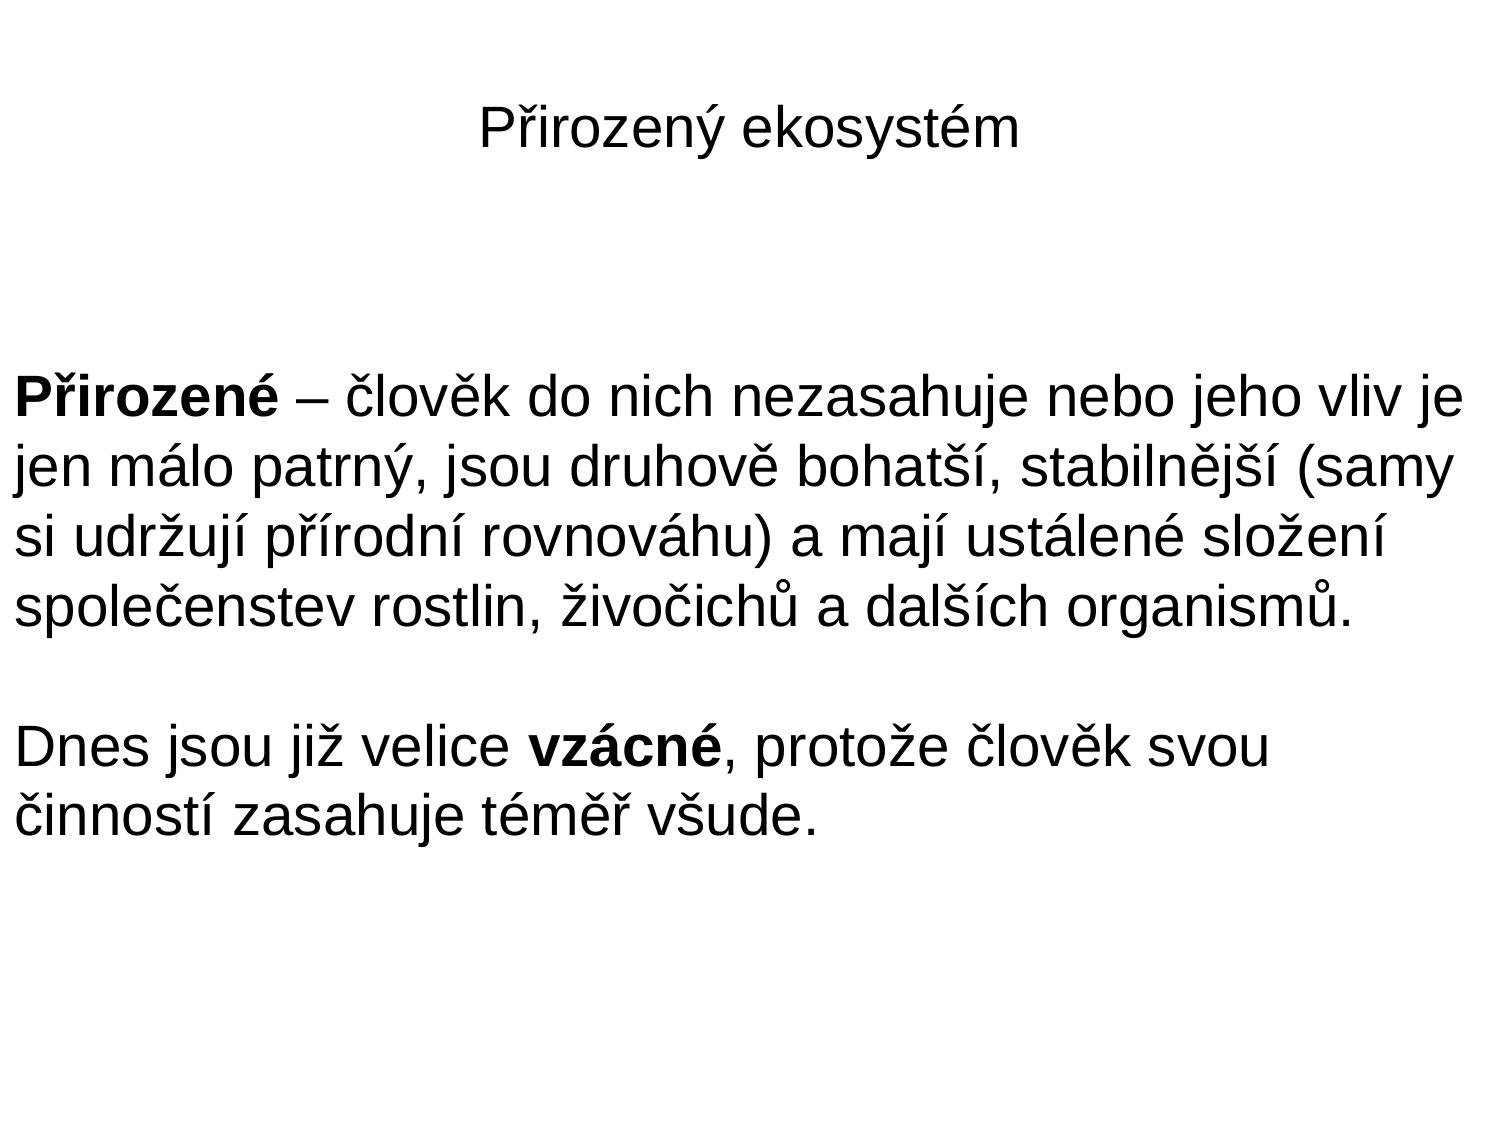

Přirozený ekosystém
Přirozené – člověk do nich nezasahuje nebo jeho vliv je jen málo patrný, jsou druhově bohatší, stabilnější (samy si udržují přírodní rovnováhu) a mají ustálené složení společenstev rostlin, živočichů a dalších organismů.
Dnes jsou již velice vzácné, protože člověk svou činností zasahuje téměř všude.